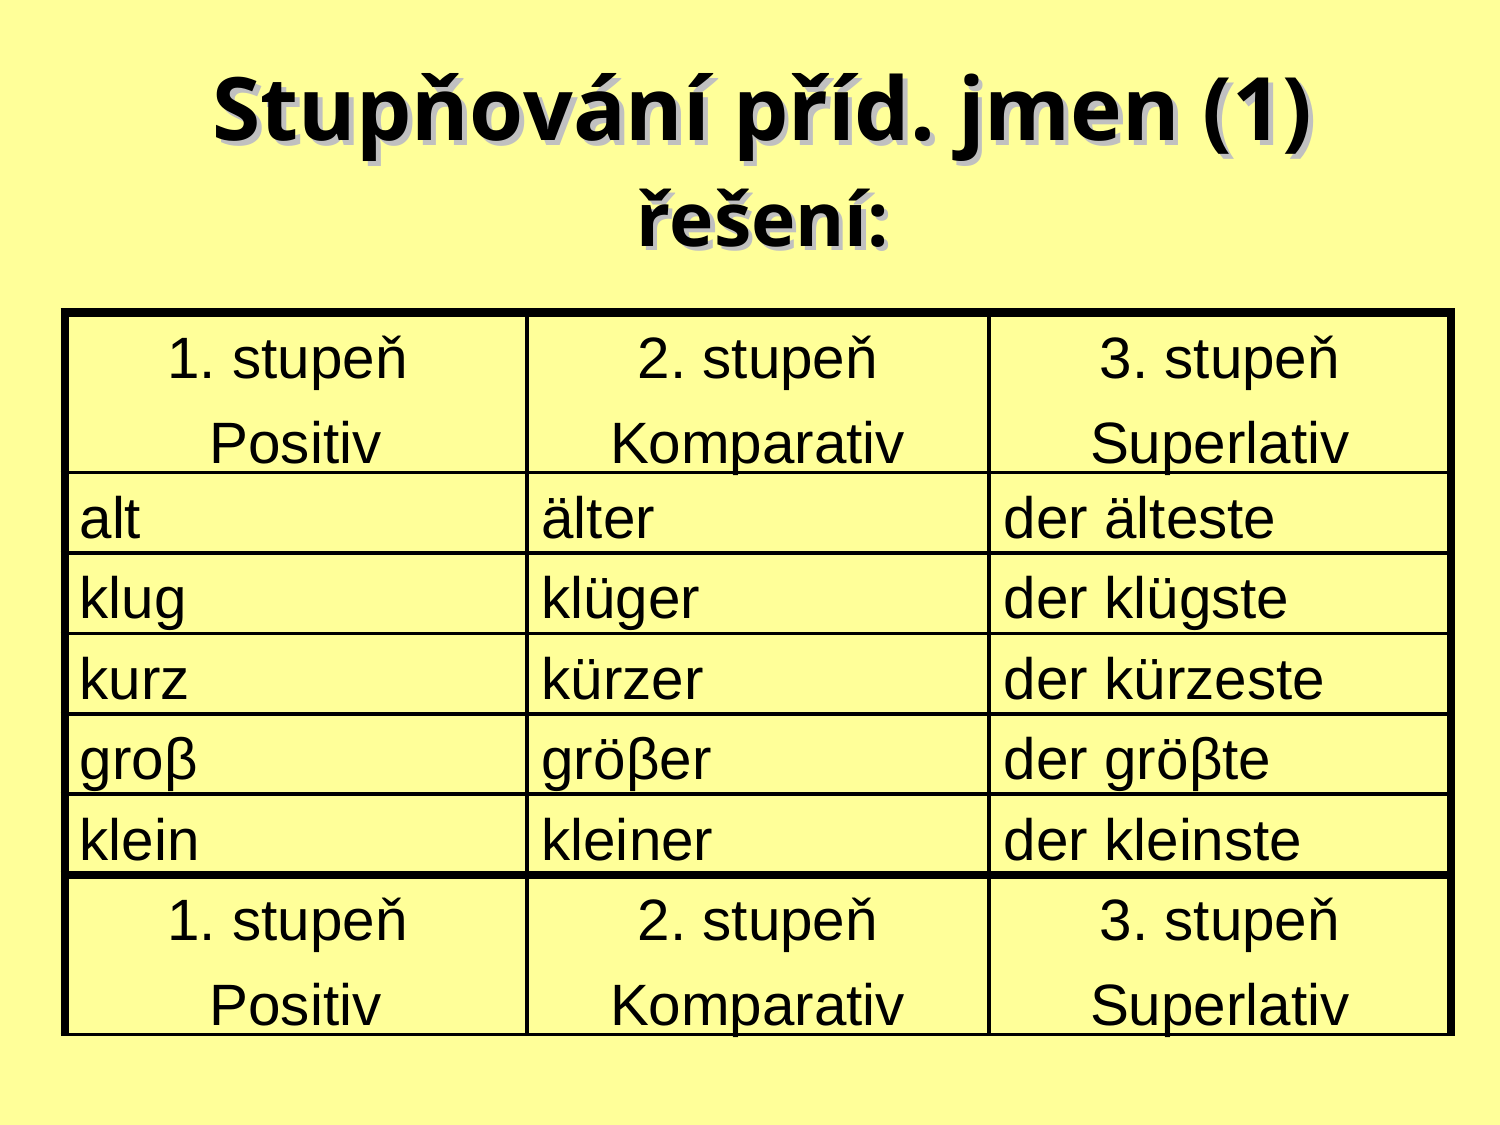

# Stupňování příd. jmen (1) řešení:
| 1. stupeň Positiv | 2. stupeň Komparativ | 3. stupeň Superlativ |
| --- | --- | --- |
| alt | älter | der älteste |
| klug | klüger | der klügste |
| kurz | kürzer | der kürzeste |
| groβ | gröβer | der gröβte |
| klein | kleiner | der kleinste |
| 1. stupeň Positiv | 2. stupeň Komparativ | 3. stupeň Superlativ |